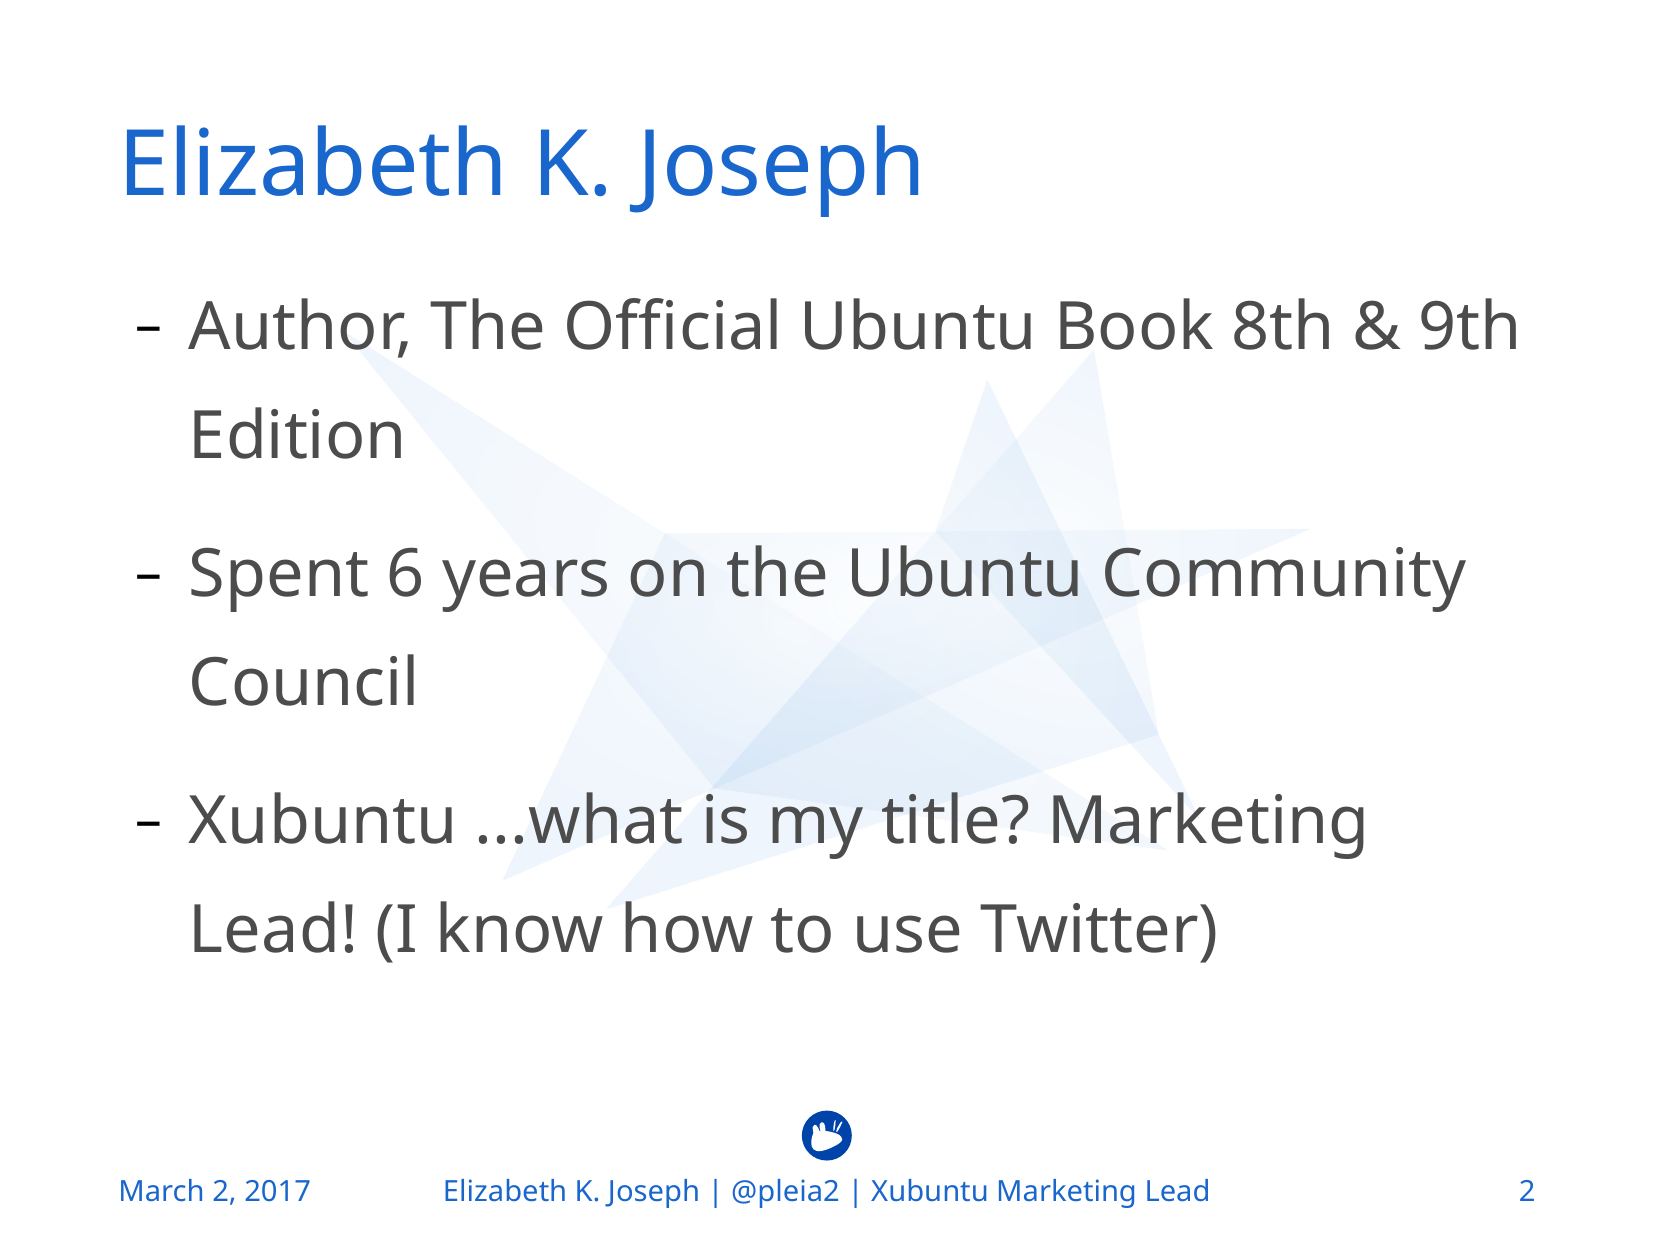

# Elizabeth K. Joseph
Author, The Official Ubuntu Book 8th & 9th Edition
Spent 6 years on the Ubuntu Community Council
Xubuntu ...what is my title? Marketing Lead! (I know how to use Twitter)
Elizabeth K. Joseph | @pleia2 | Xubuntu Marketing Lead
March 2, 2017
2